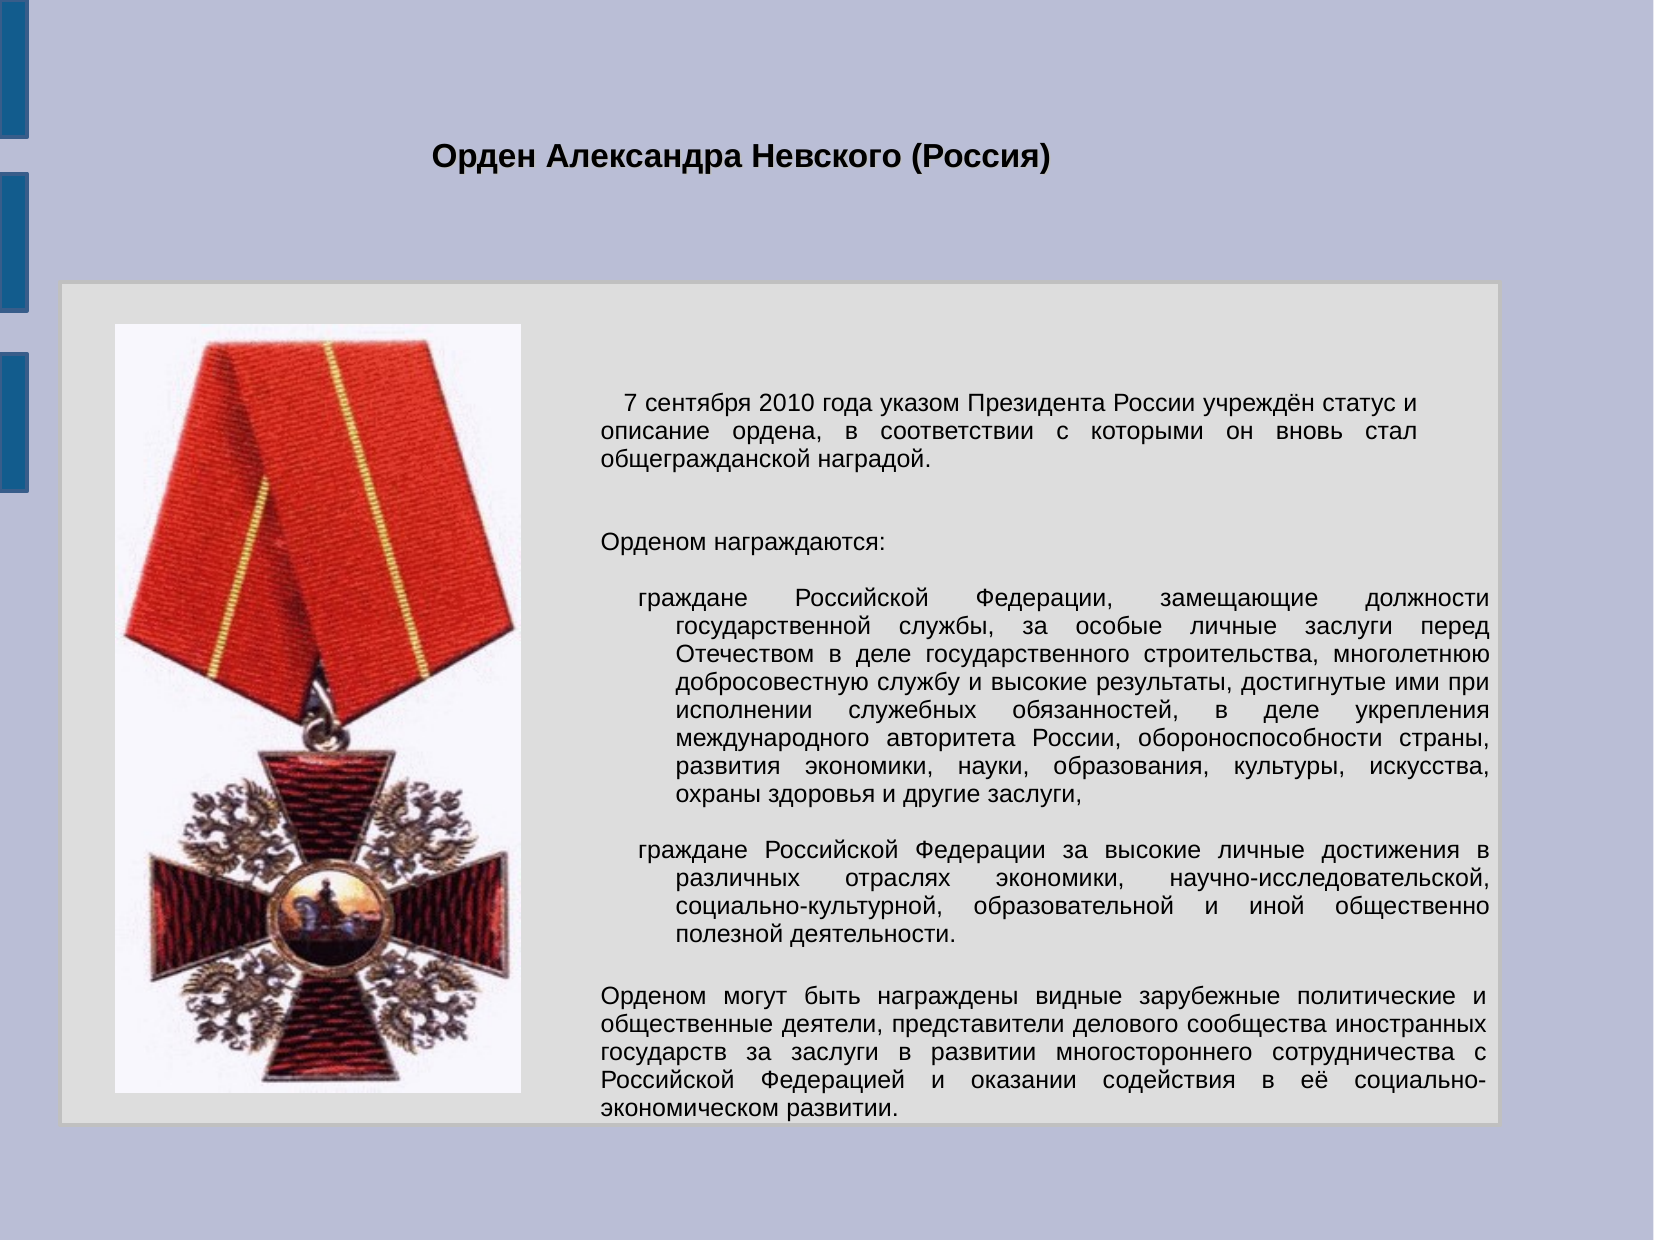

Орден Александра Невского (Россия)
 7 сентября 2010 года указом Президента России учреждён статус и описание ордена, в соответствии с которыми он вновь стал общегражданской наградой.
Орденом награждаются:
граждане Российской Федерации, замещающие должности государственной службы, за особые личные заслуги перед Отечеством в деле государственного строительства, многолетнюю добросовестную службу и высокие результаты, достигнутые ими при исполнении служебных обязанностей, в деле укрепления международного авторитета России, обороноспособности страны, развития экономики, науки, образования, культуры, искусства, охраны здоровья и другие заслуги,
граждане Российской Федерации за высокие личные достижения в различных отраслях экономики, научно-исследовательской, социально-культурной, образовательной и иной общественно полезной деятельности.
Орденом могут быть награждены видные зарубежные политические и общественные деятели, представители делового сообщества иностранных государств за заслуги в развитии многостороннего сотрудничества с Российской Федерацией и оказании содействия в её социально-экономическом развитии.